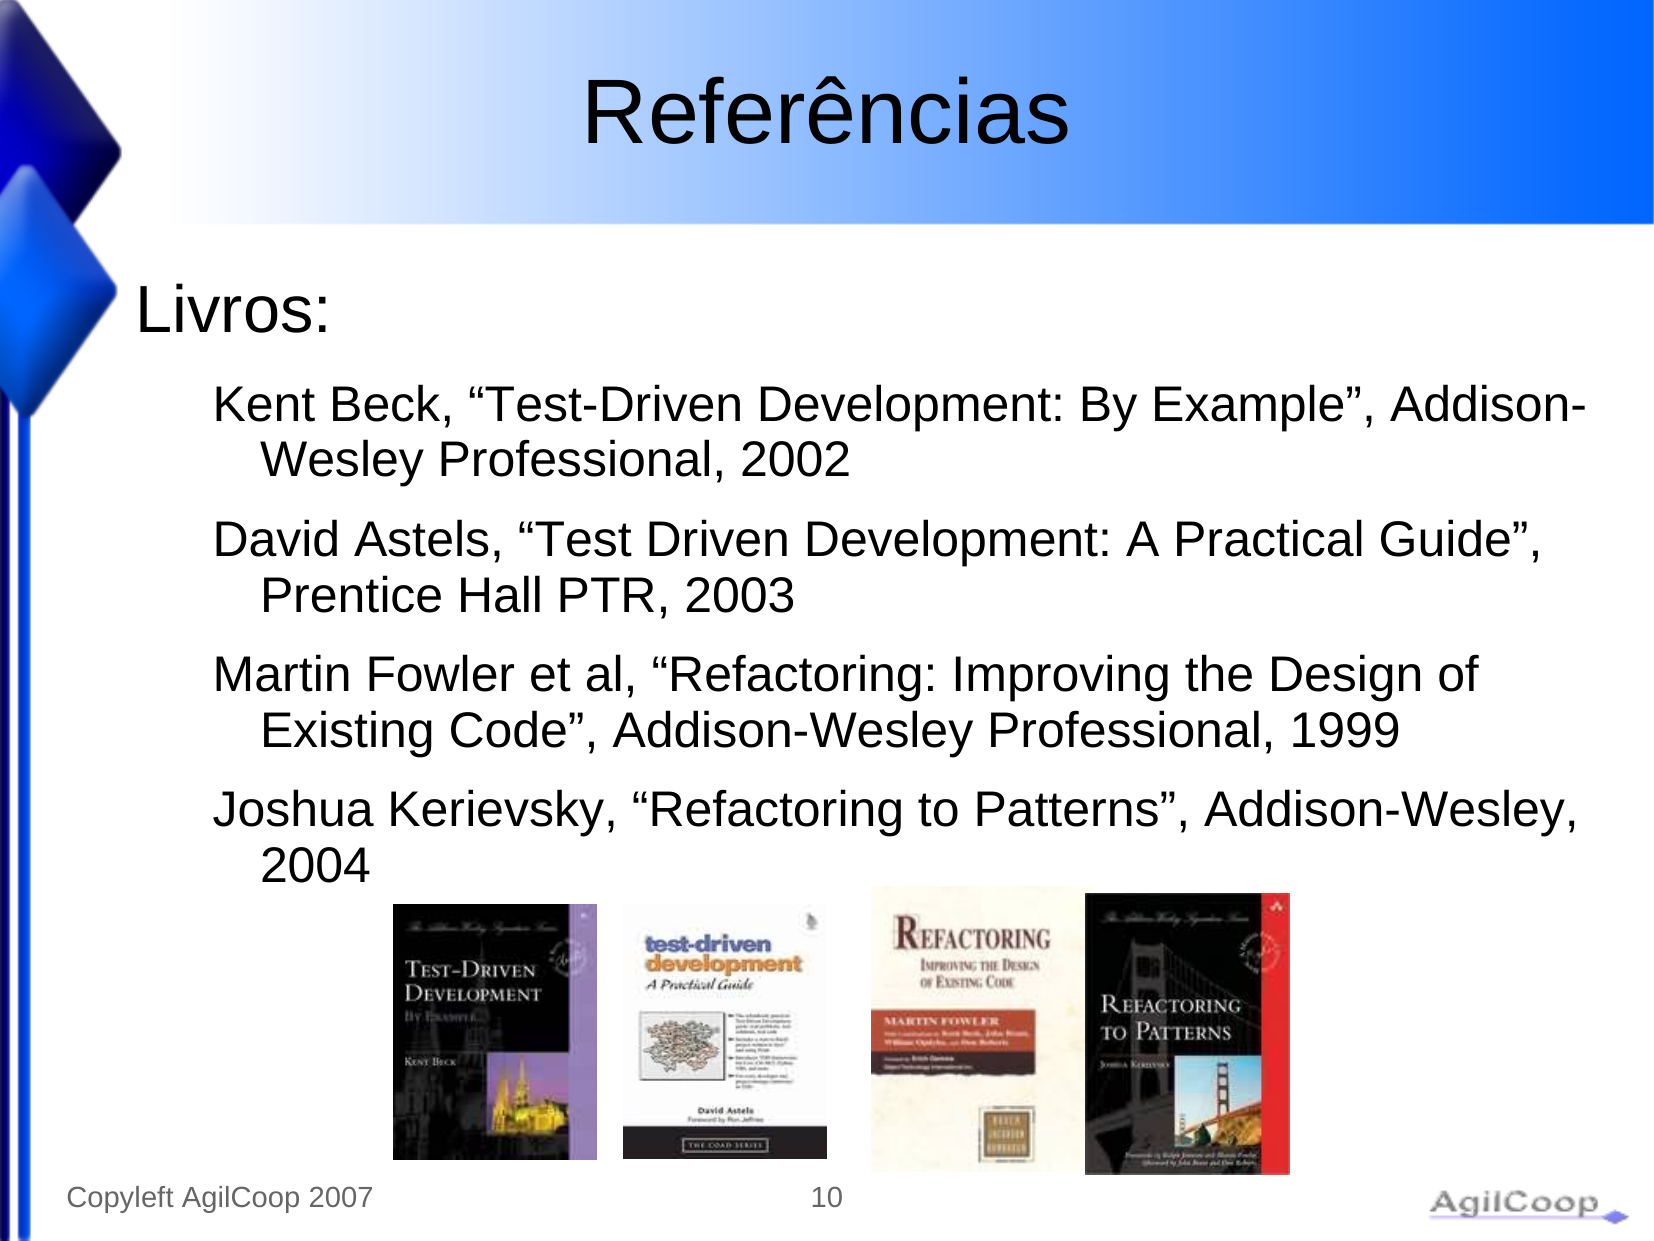

# Referências
Livros:
Kent Beck, “Test-Driven Development: By Example”, Addison-Wesley Professional, 2002
David Astels, “Test Driven Development: A Practical Guide”, Prentice Hall PTR, 2003
Martin Fowler et al, “Refactoring: Improving the Design of Existing Code”, Addison-Wesley Professional, 1999
Joshua Kerievsky, “Refactoring to Patterns”, Addison-Wesley, 2004
Copyleft AgilCoop 2007
10